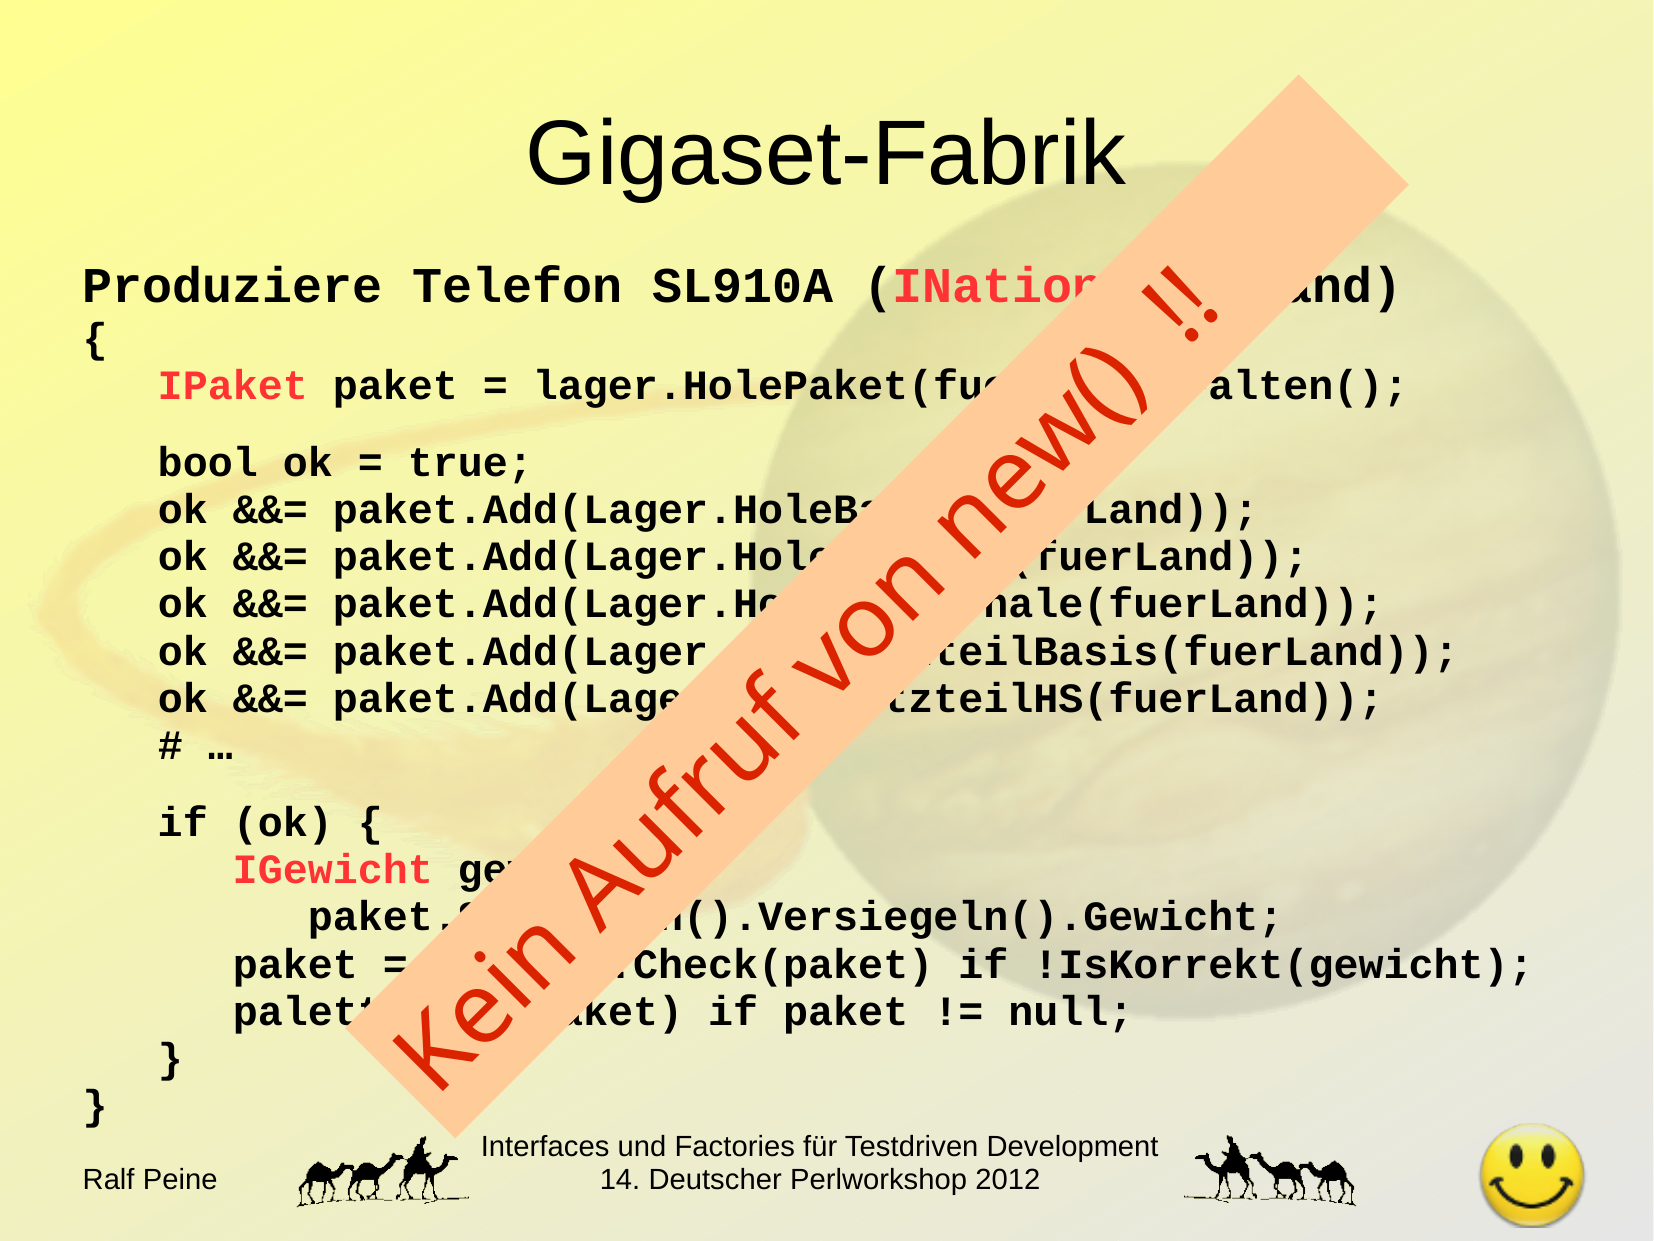

# Gigaset-Fabrik
Produziere Telefon SL910A (INation fuerLand)
{
 IPaket paket = lager.HolePaket(fuerLand).Falten();
 bool ok = true;
 ok &&= paket.Add(Lager.HoleBasis(fuerLand));
 ok &&= paket.Add(Lager.HoleHandset(fuerLand));
 ok &&= paket.Add(Lager.HoleLadeschale(fuerLand));
 ok &&= paket.Add(Lager.HoleNetzteilBasis(fuerLand));
 ok &&= paket.Add(Lager.HoleNetzteilHS(fuerLand));
 # …
 if (ok) {
 IGewicht gewicht =
 paket.Schließen().Versiegeln().Gewicht;
 paket = pruefer.Check(paket) if !IsKorrekt(gewicht);
 palette.Add(paket) if paket != null;
 }
}
Kein Aufruf von new() !!